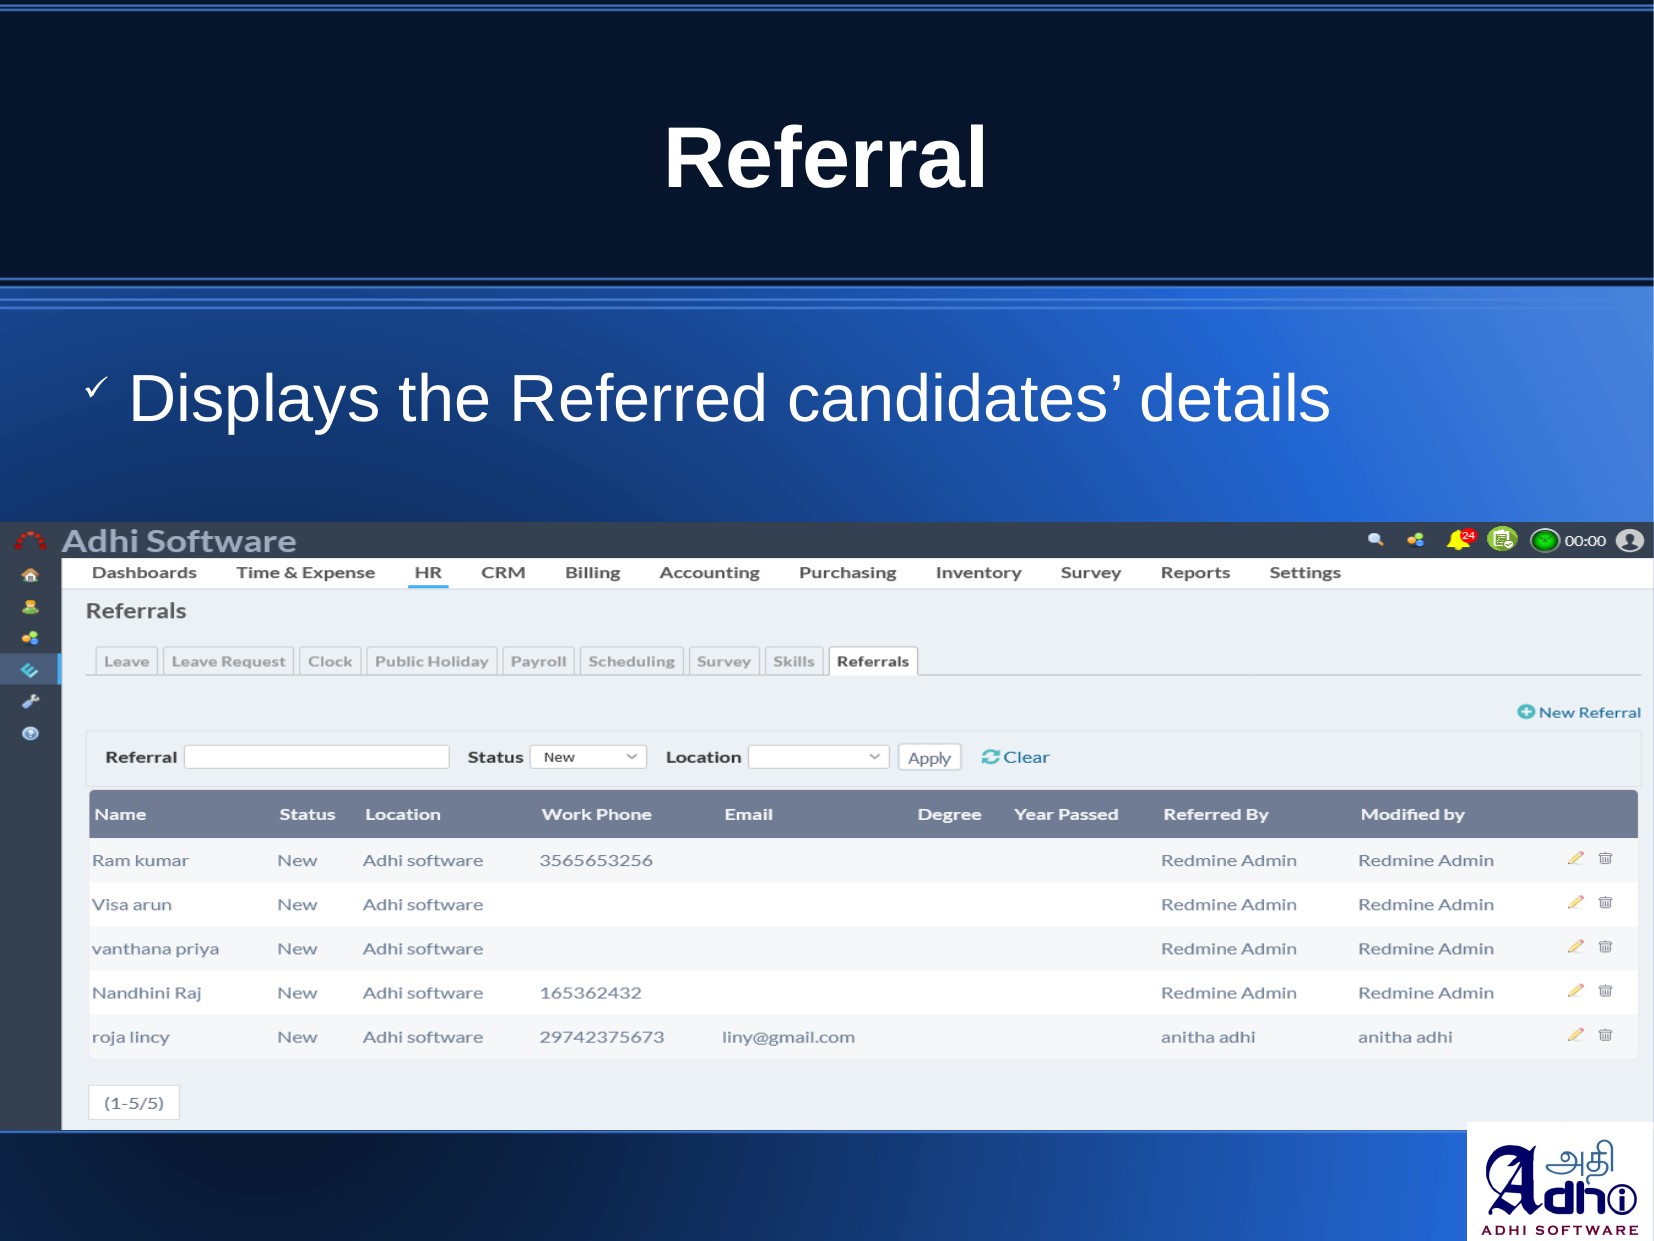

# Referral
 Displays the Referred candidates’ details